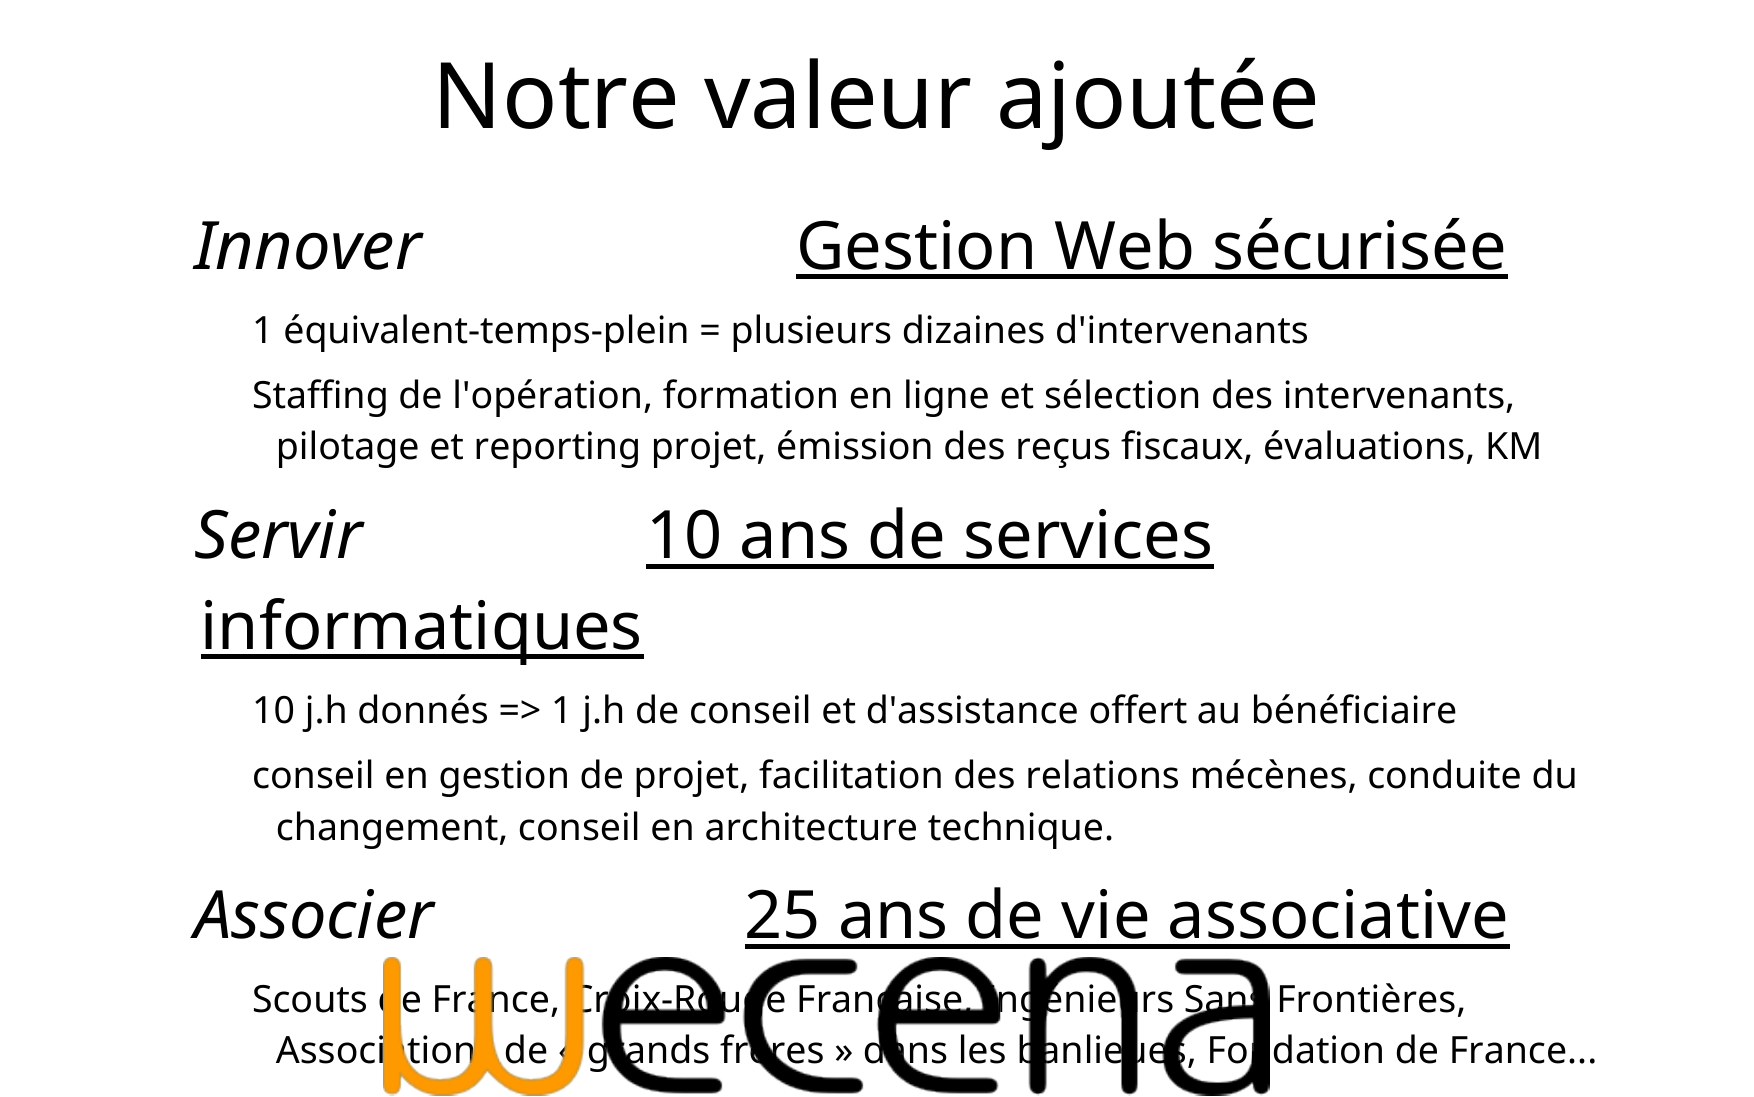

# Notre valeur ajoutée
 Innover			 Gestion Web sécurisée
1 équivalent-temps-plein = plusieurs dizaines d'intervenants
Staffing de l'opération, formation en ligne et sélection des intervenants, pilotage et reporting projet, émission des reçus fiscaux, évaluations, KM
 Servir	 	 10 ans de services informatiques
10 j.h donnés => 1 j.h de conseil et d'assistance offert au bénéficiaire
conseil en gestion de projet, facilitation des relations mécènes, conduite du changement, conseil en architecture technique.
 Associer			25 ans de vie associative
Scouts de France, Croix-Rouge Française, Ingénieurs Sans Frontières, Associations de « grands frères » dans les banlieues, Fondation de France...